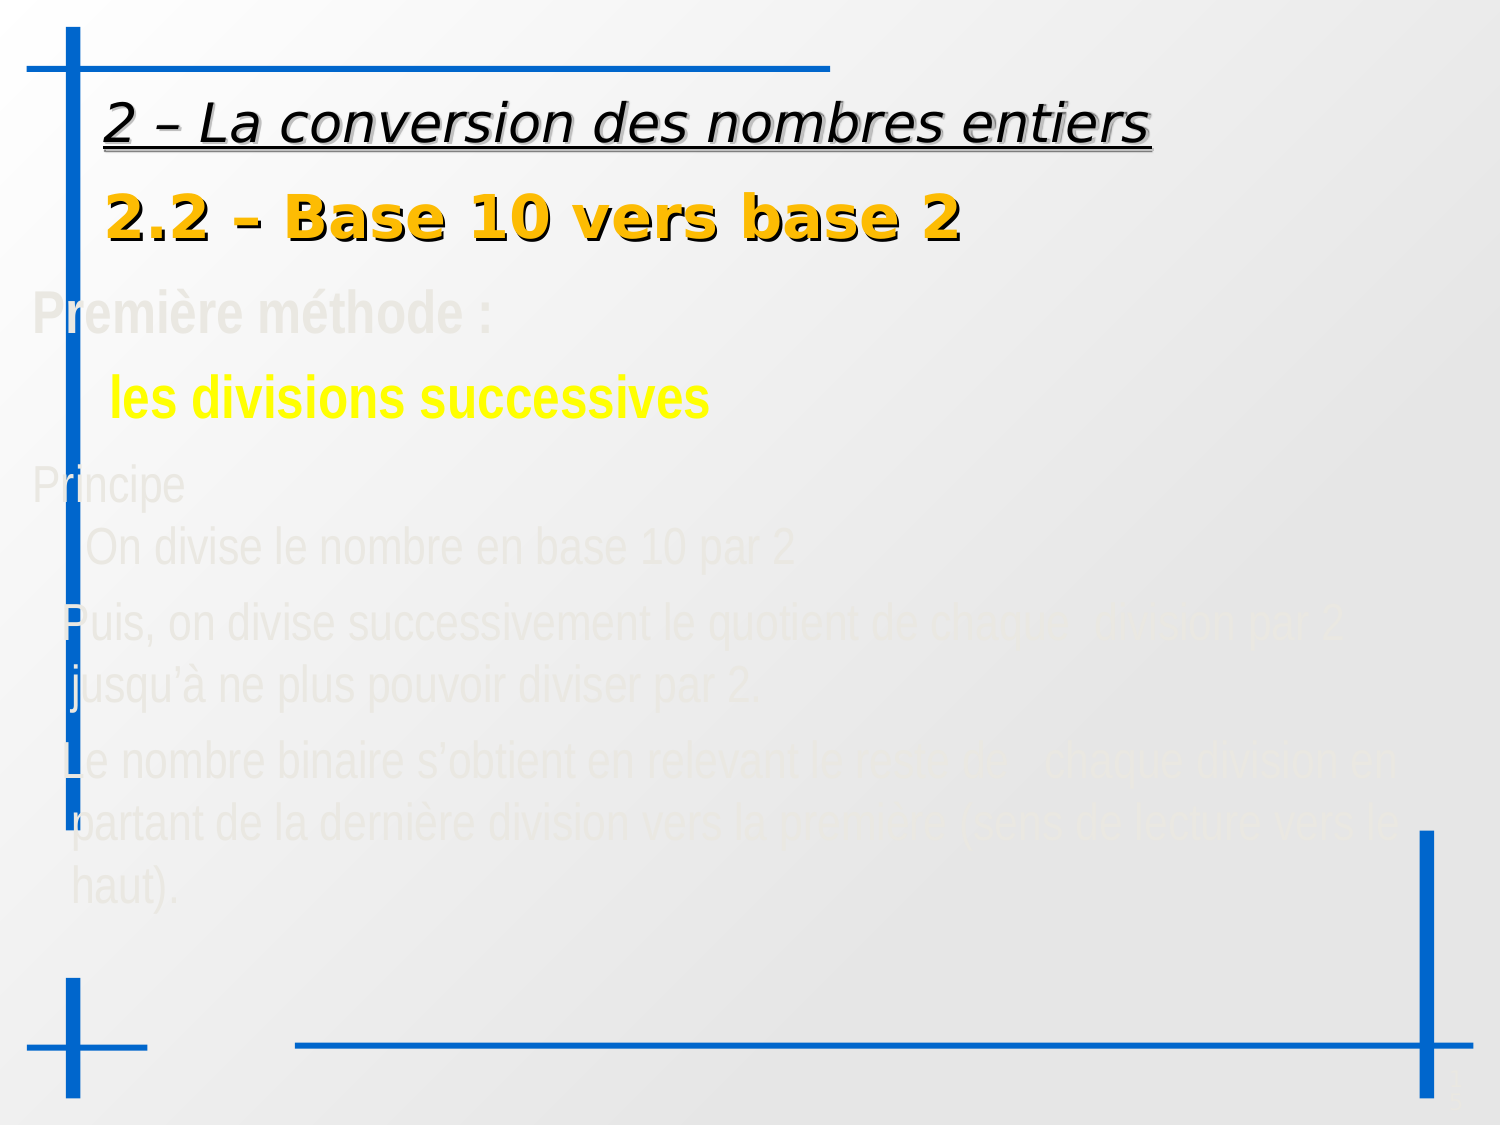

# 2 – La conversion des nombres entiers
2.2 – Base 10 vers base 2
Première méthode :
les divisions successives
Principe
On divise le nombre en base 10 par 2
 Puis, on divise successivement le quotient de chaque division par 2 jusqu’à ne plus pouvoir diviser par 2.
 Le nombre binaire s’obtient en relevant le reste de chaque division en partant de la dernière division vers la première (sens de lecture vers le haut).